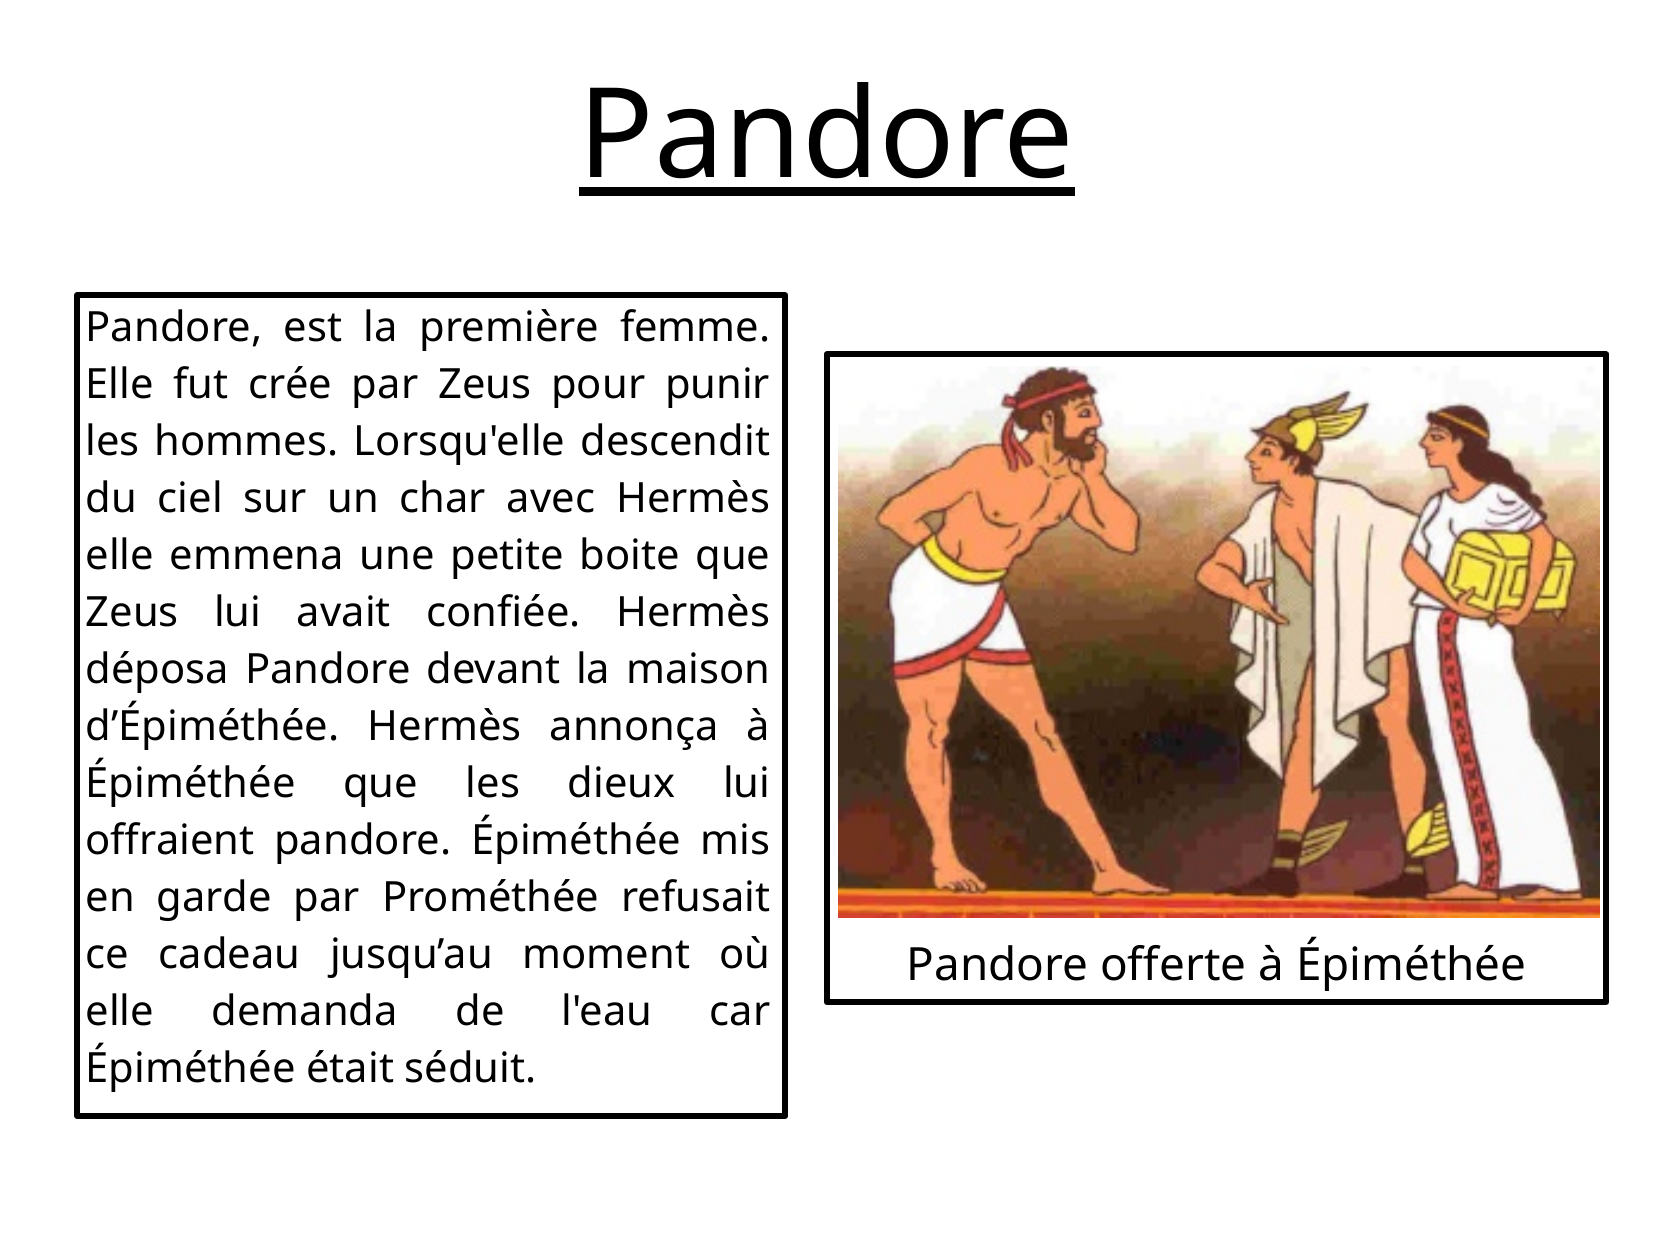

# Pandore
Pandore, est la première femme. Elle fut crée par Zeus pour punir les hommes. Lorsqu'elle descendit du ciel sur un char avec Hermès elle emmena une petite boite que Zeus lui avait confiée. Hermès déposa Pandore devant la maison d’Épiméthée. Hermès annonça à Épiméthée que les dieux lui offraient pandore. Épiméthée mis en garde par Prométhée refusait ce cadeau jusqu’au moment où elle demanda de l'eau car Épiméthée était séduit.
Pandore offerte à Épiméthée